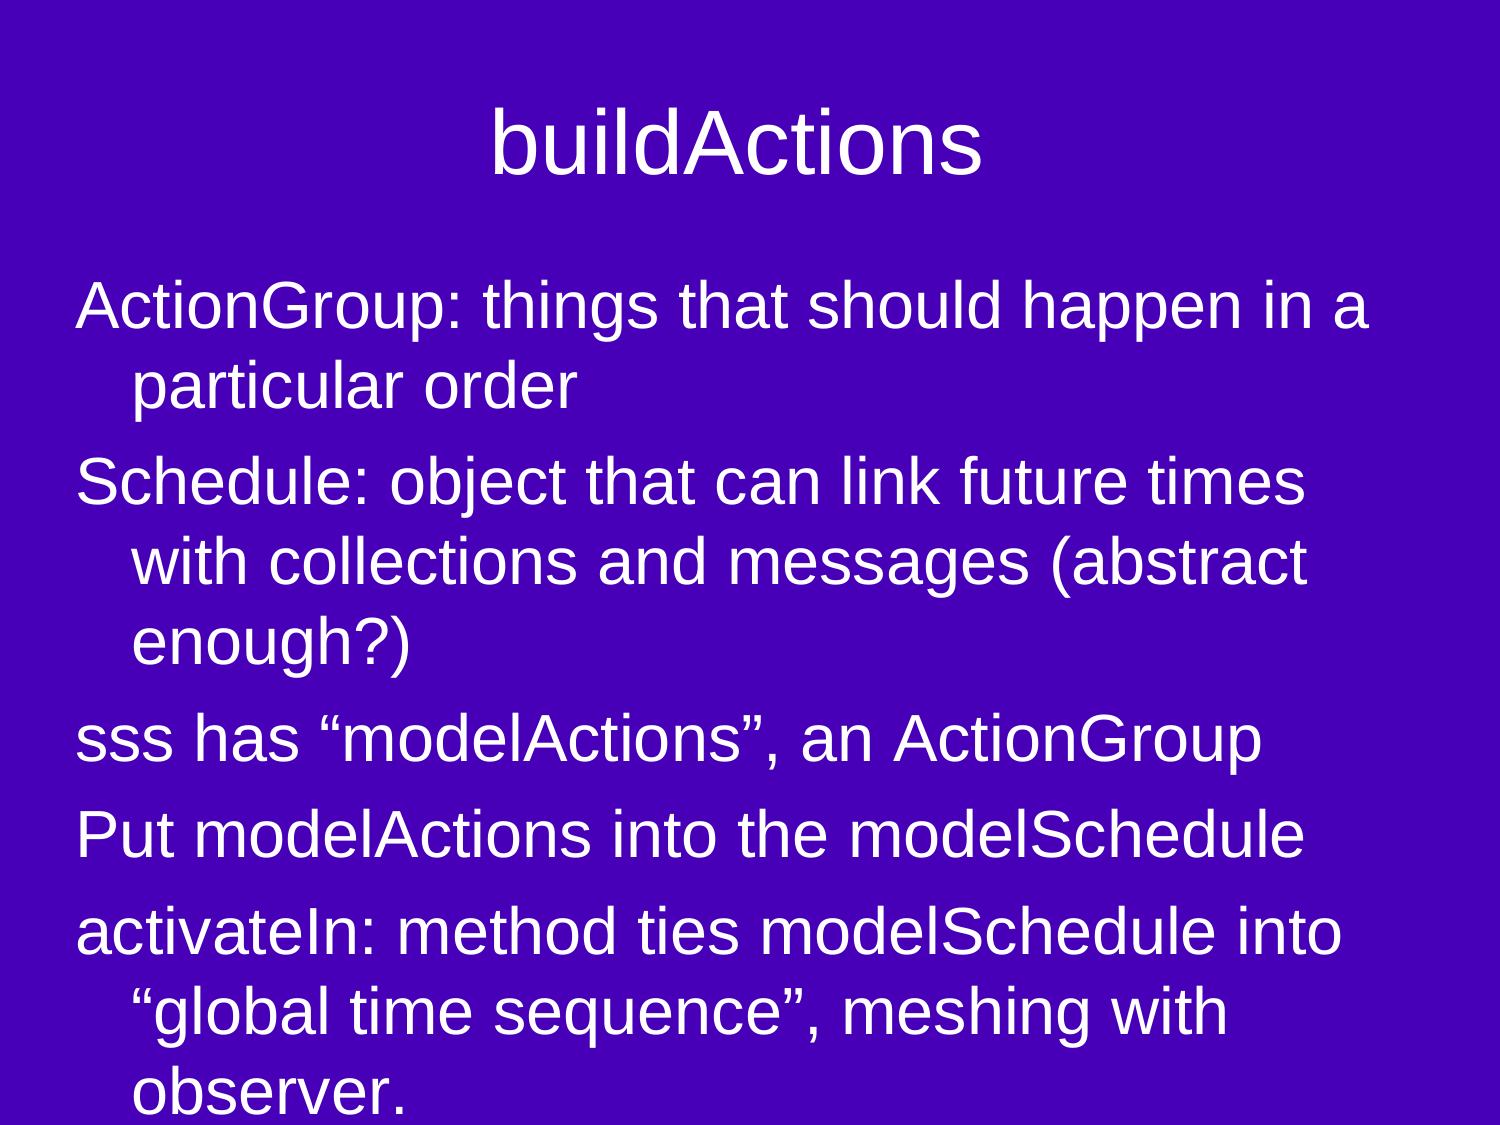

# buildActions
ActionGroup: things that should happen in a particular order
Schedule: object that can link future times with collections and messages (abstract enough?)
sss has “modelActions”, an ActionGroup
Put modelActions into the modelSchedule
activateIn: method ties modelSchedule into “global time sequence”, meshing with observer.